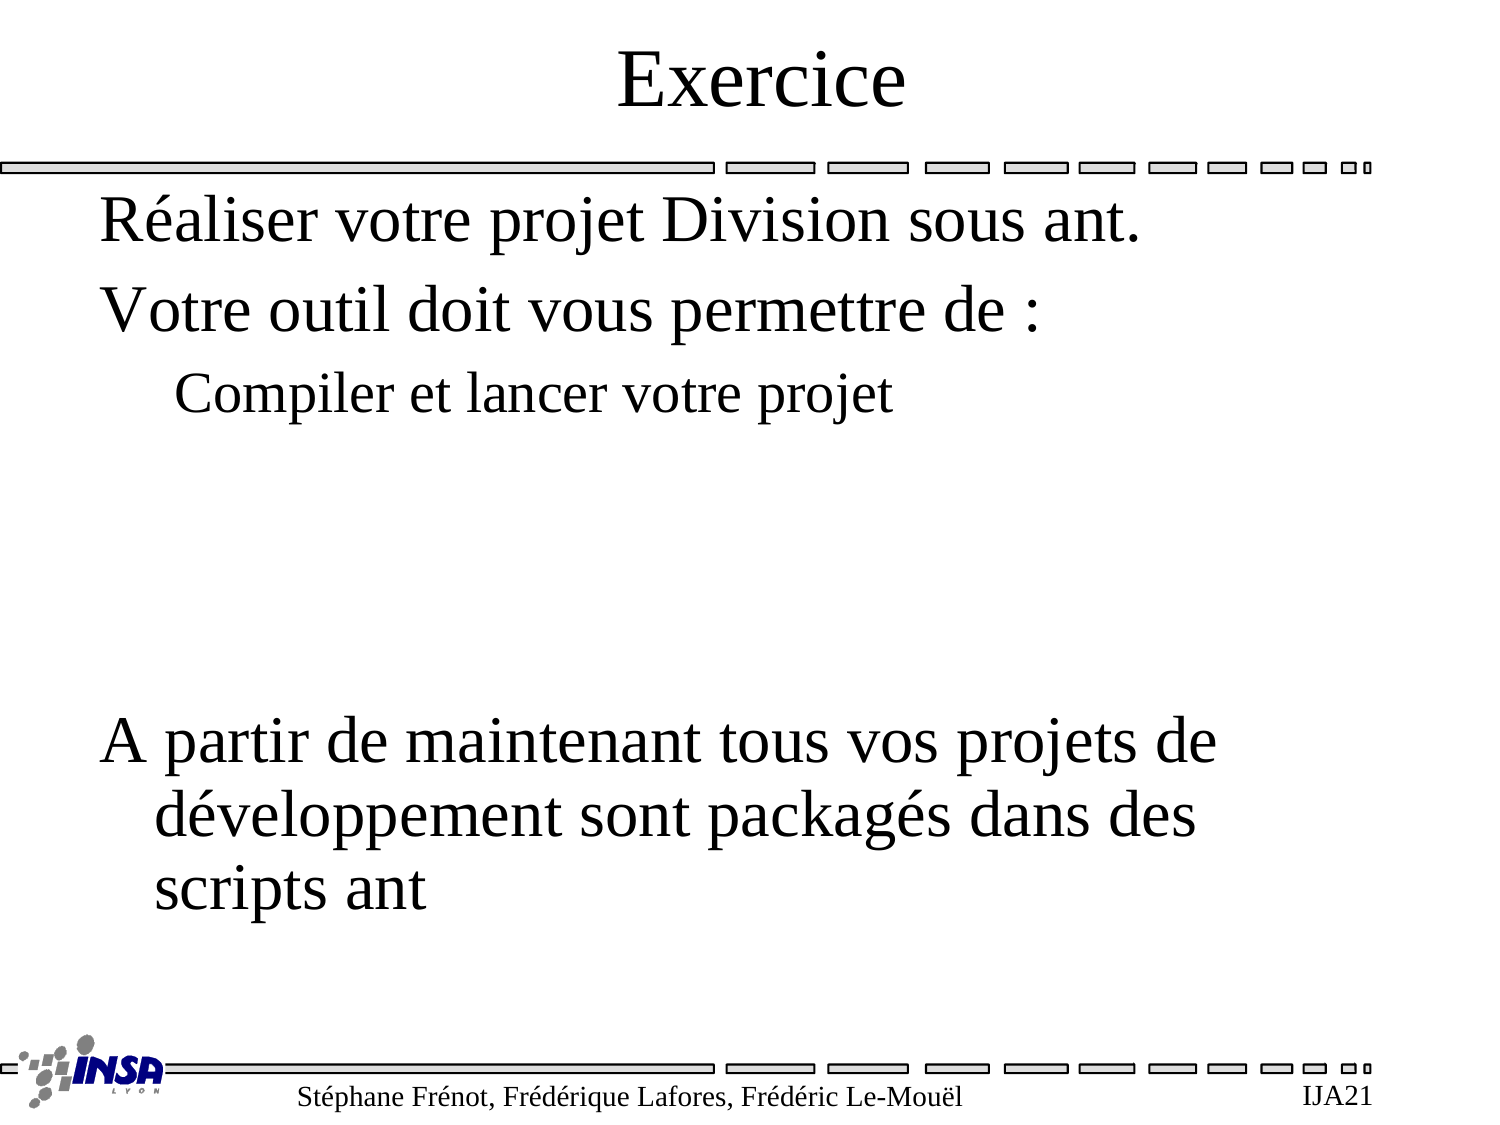

# Exercice
Réaliser votre projet Division sous ant.
Votre outil doit vous permettre de :
Compiler et lancer votre projet
A partir de maintenant tous vos projets de développement sont packagés dans des scripts ant